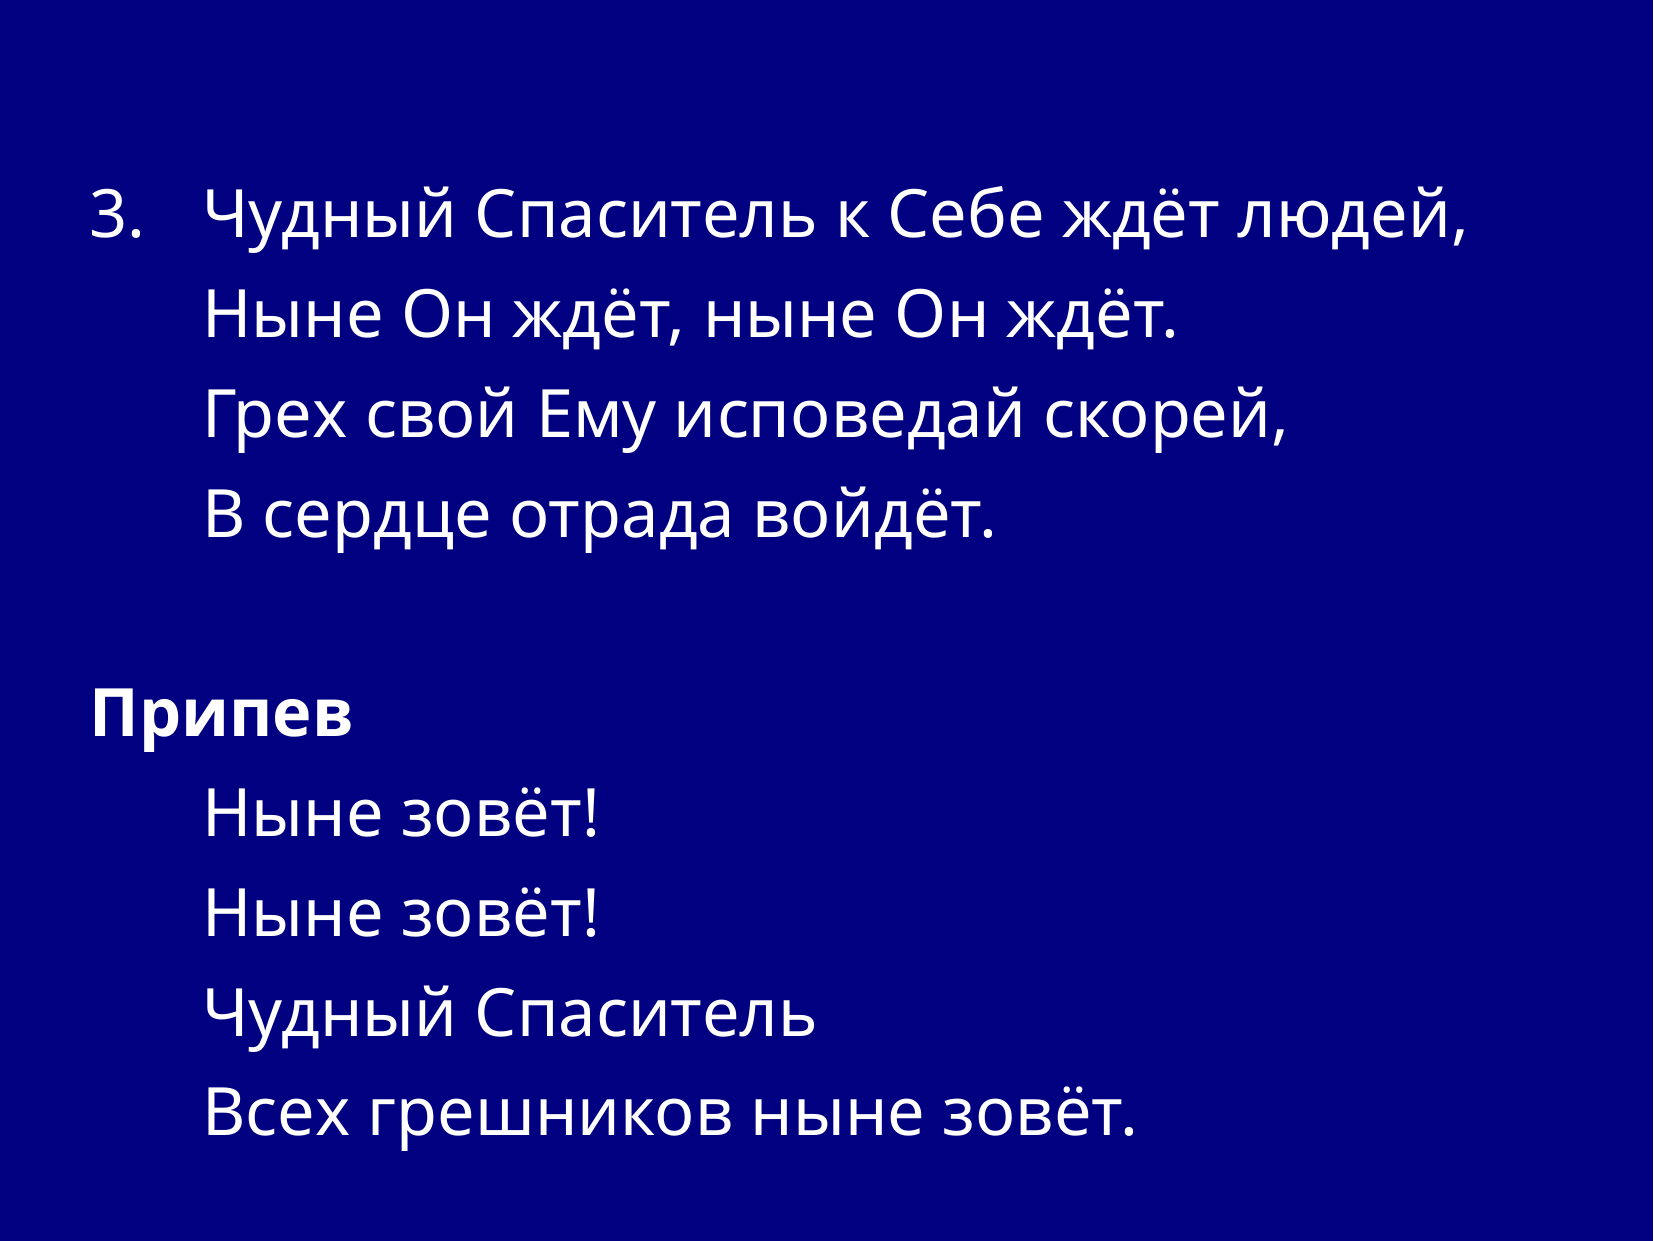

3.	Чудный Спаситель к Себе ждёт людей,
	Ныне Он ждёт, ныне Он ждёт.
	Грех свой Ему исповедай скорей,
	В сердце отрада войдёт.
Припев
	Ныне зовёт!
	Ныне зовёт!
	Чудный Спаситель
	Всех грешников ныне зовёт.